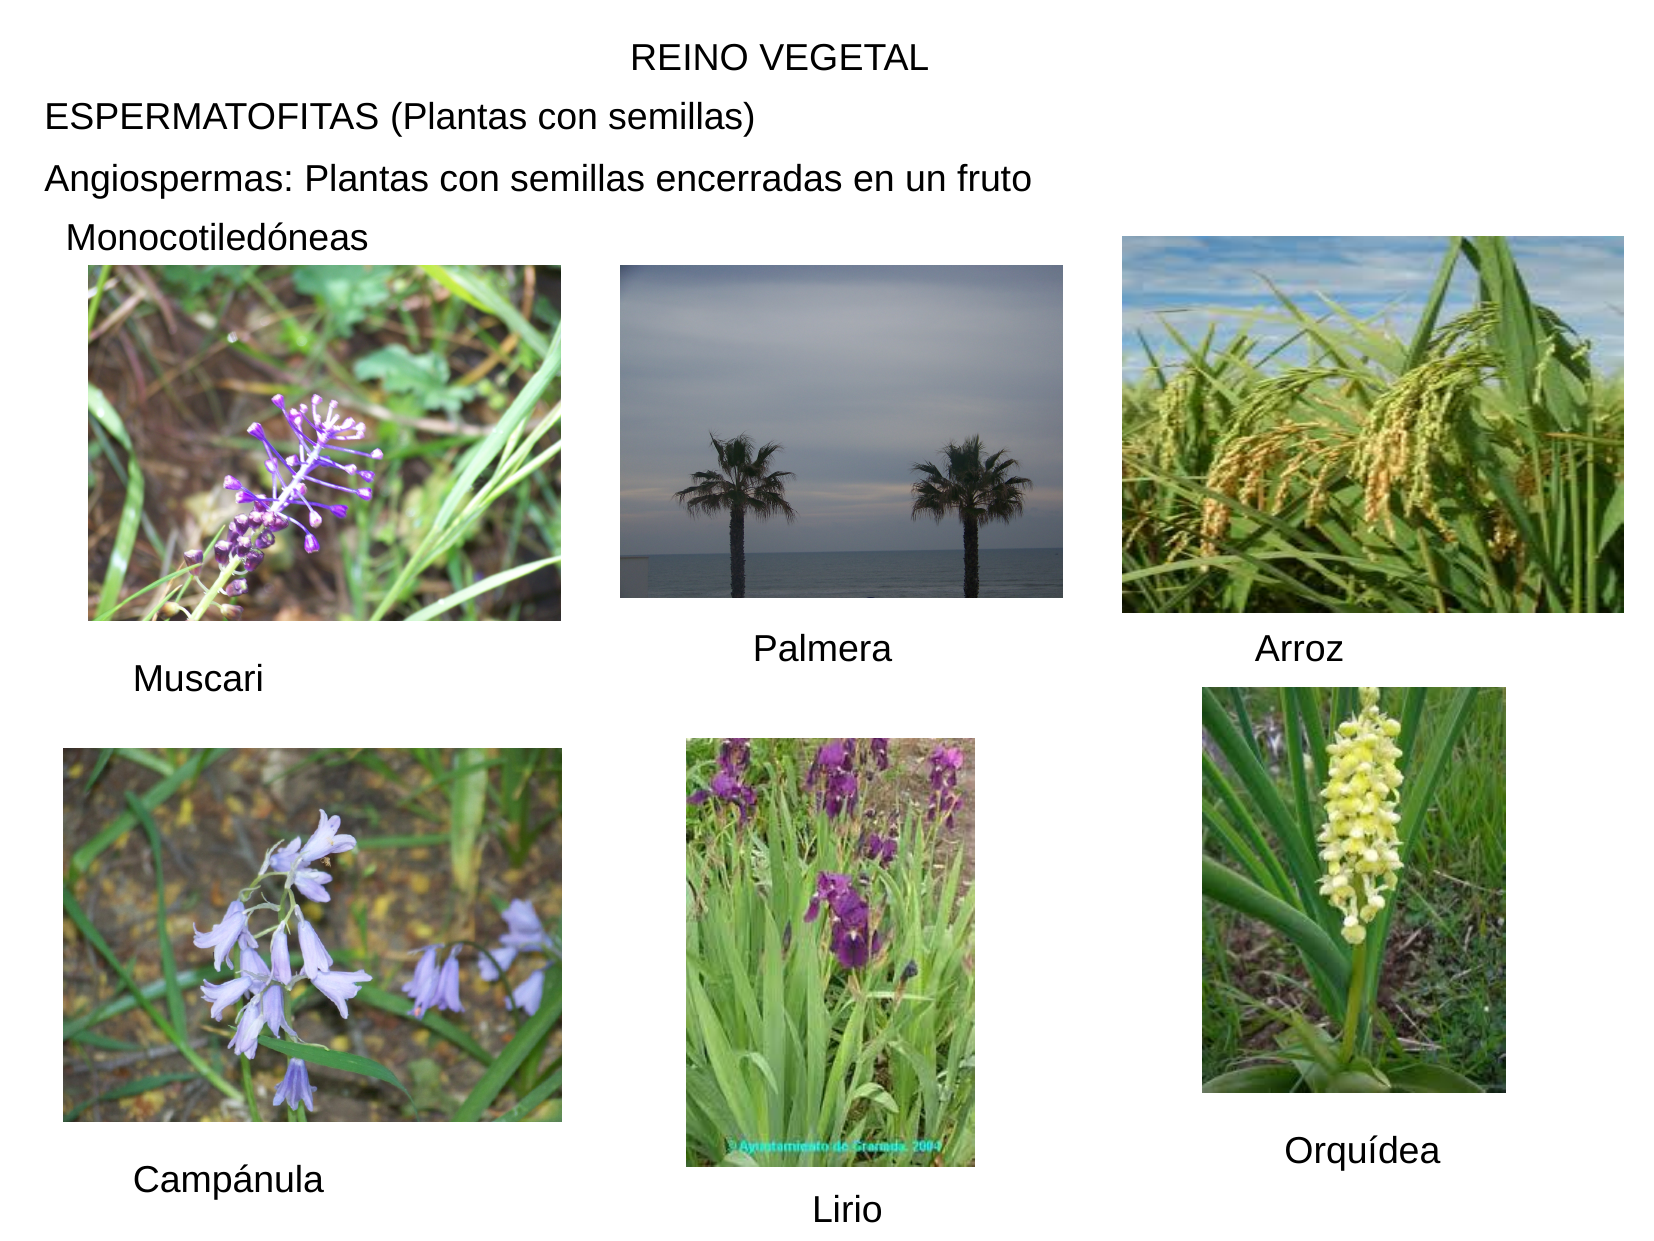

REINO VEGETAL
ESPERMATOFITAS (Plantas con semillas)
Angiospermas: Plantas con semillas encerradas en un fruto
Monocotiledóneas
Palmera
Arroz
Muscari
Orquídea
Campánula
Lirio